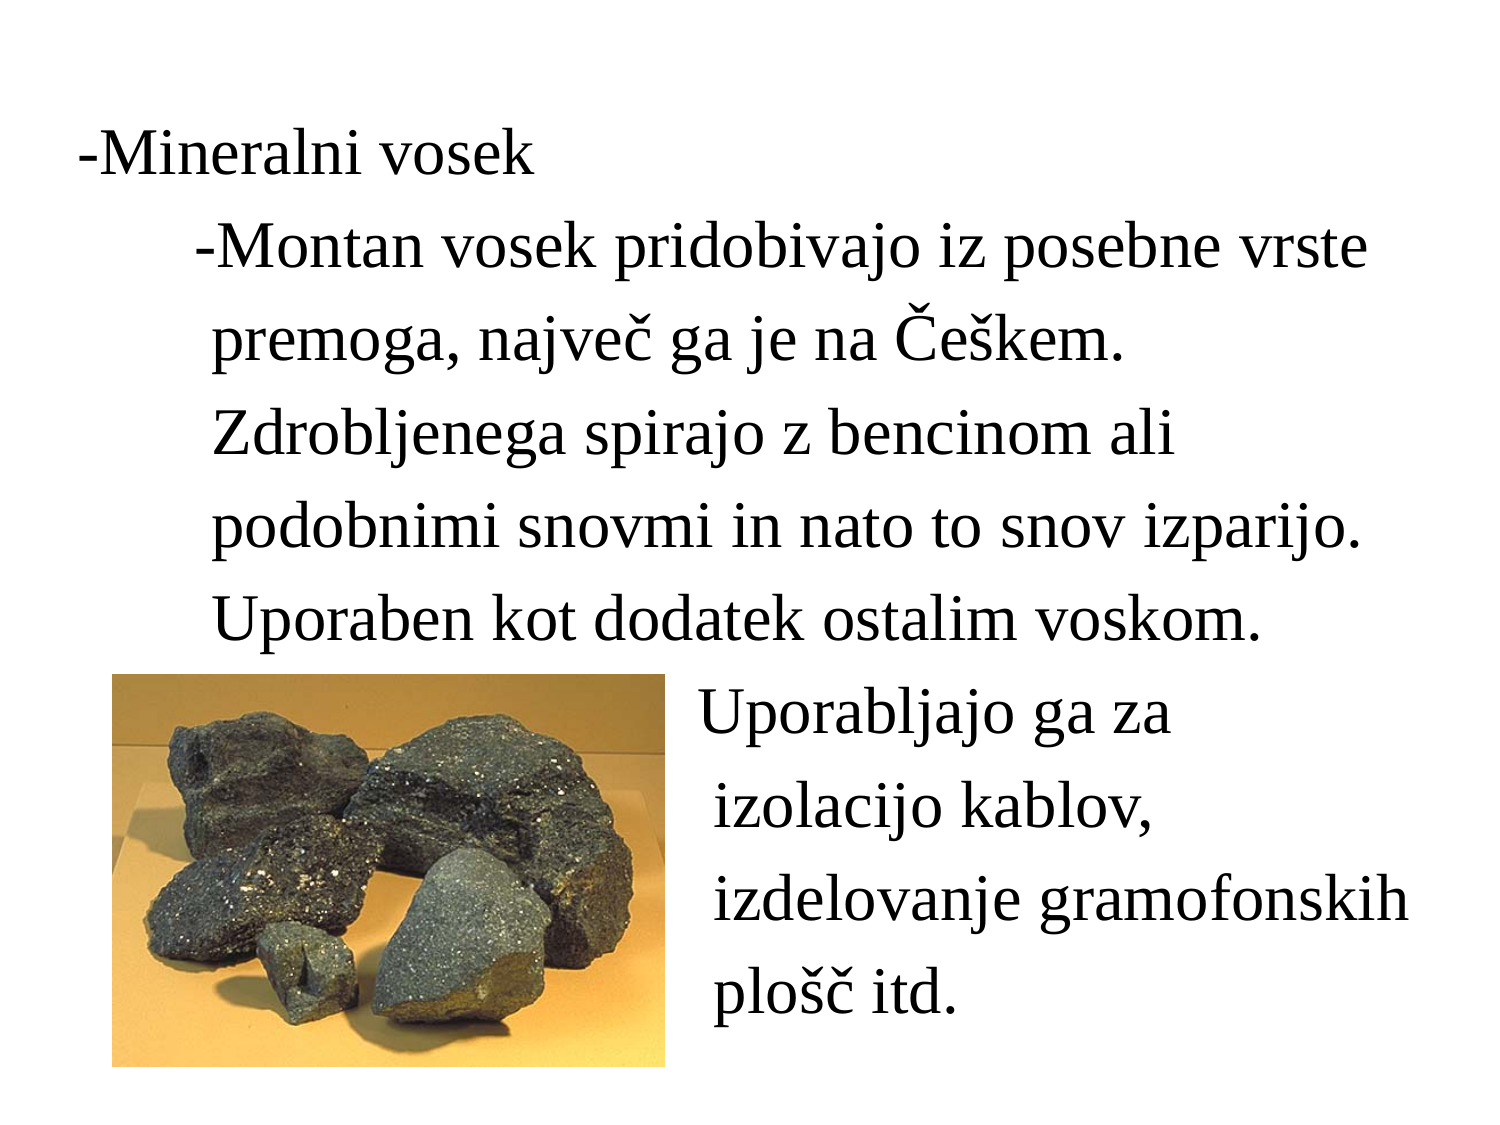

# -Mineralni vosek
 -Montan vosek pridobivajo iz posebne vrste
 premoga, največ ga je na Češkem.
 Zdrobljenega spirajo z bencinom ali
 podobnimi snovmi in nato to snov izparijo.
 Uporaben kot dodatek ostalim voskom.
 Uporabljajo ga za
 izolacijo kablov,
 izdelovanje gramofonskih
 plošč itd.